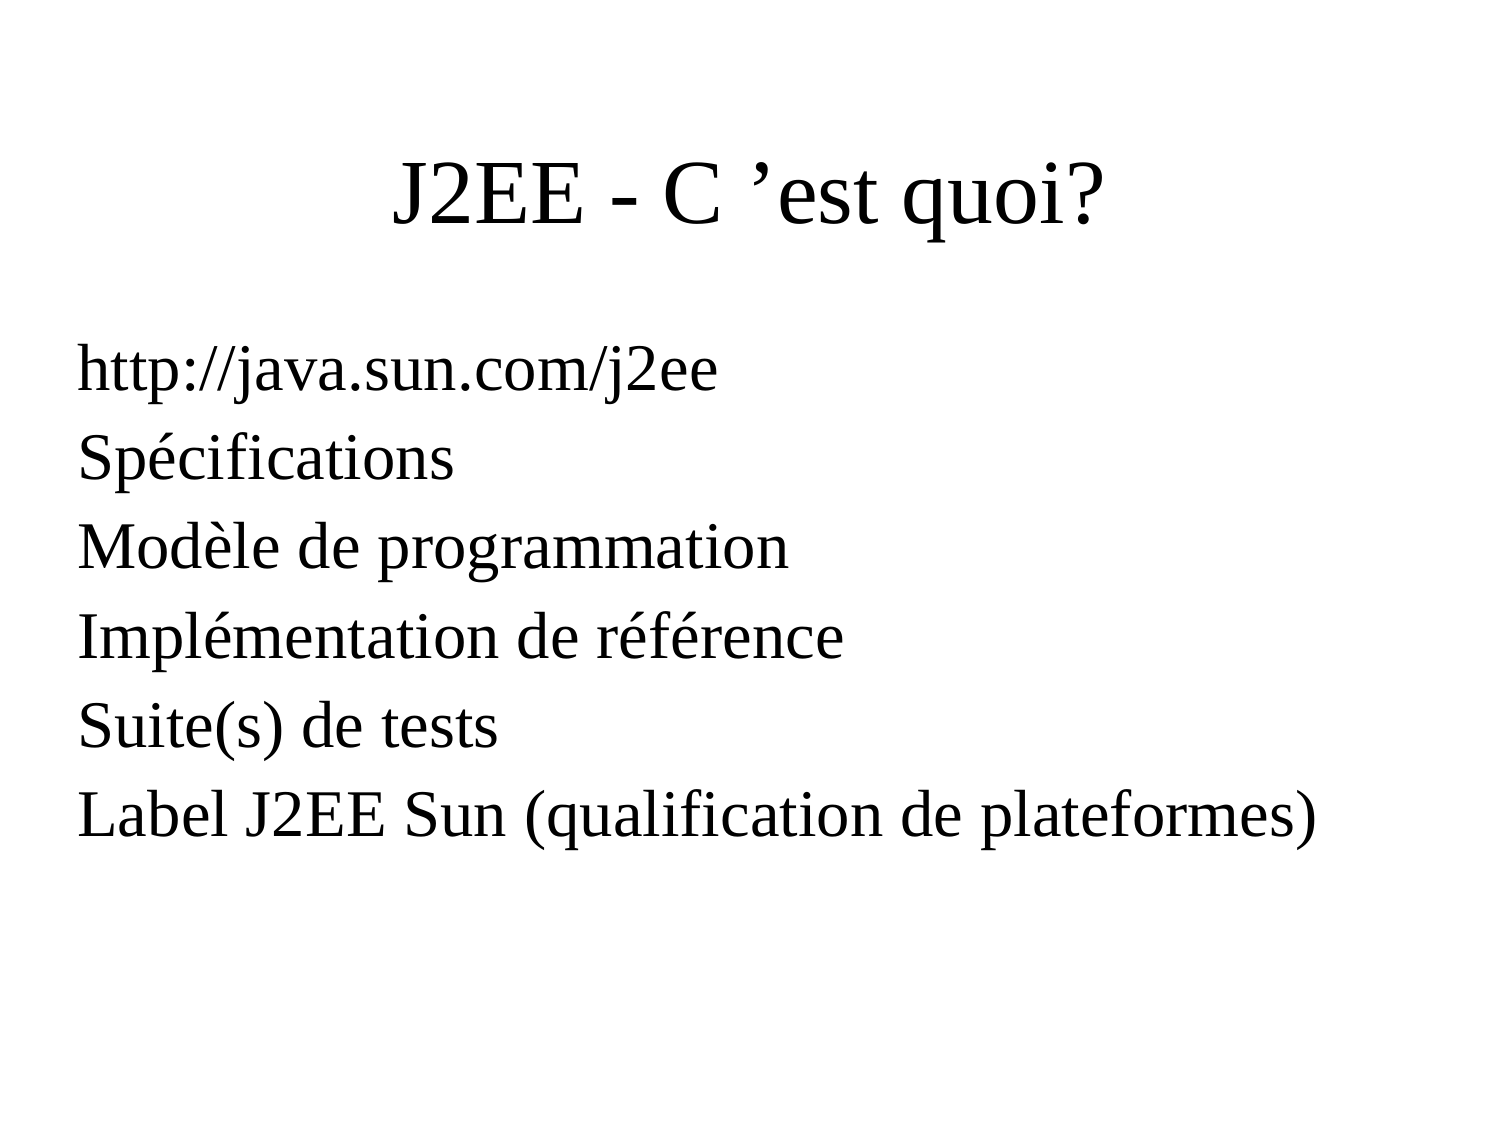

# J2EE - C ’est quoi?
http://java.sun.com/j2ee
Spécifications
Modèle de programmation
Implémentation de référence
Suite(s) de tests
Label J2EE Sun (qualification de plateformes)